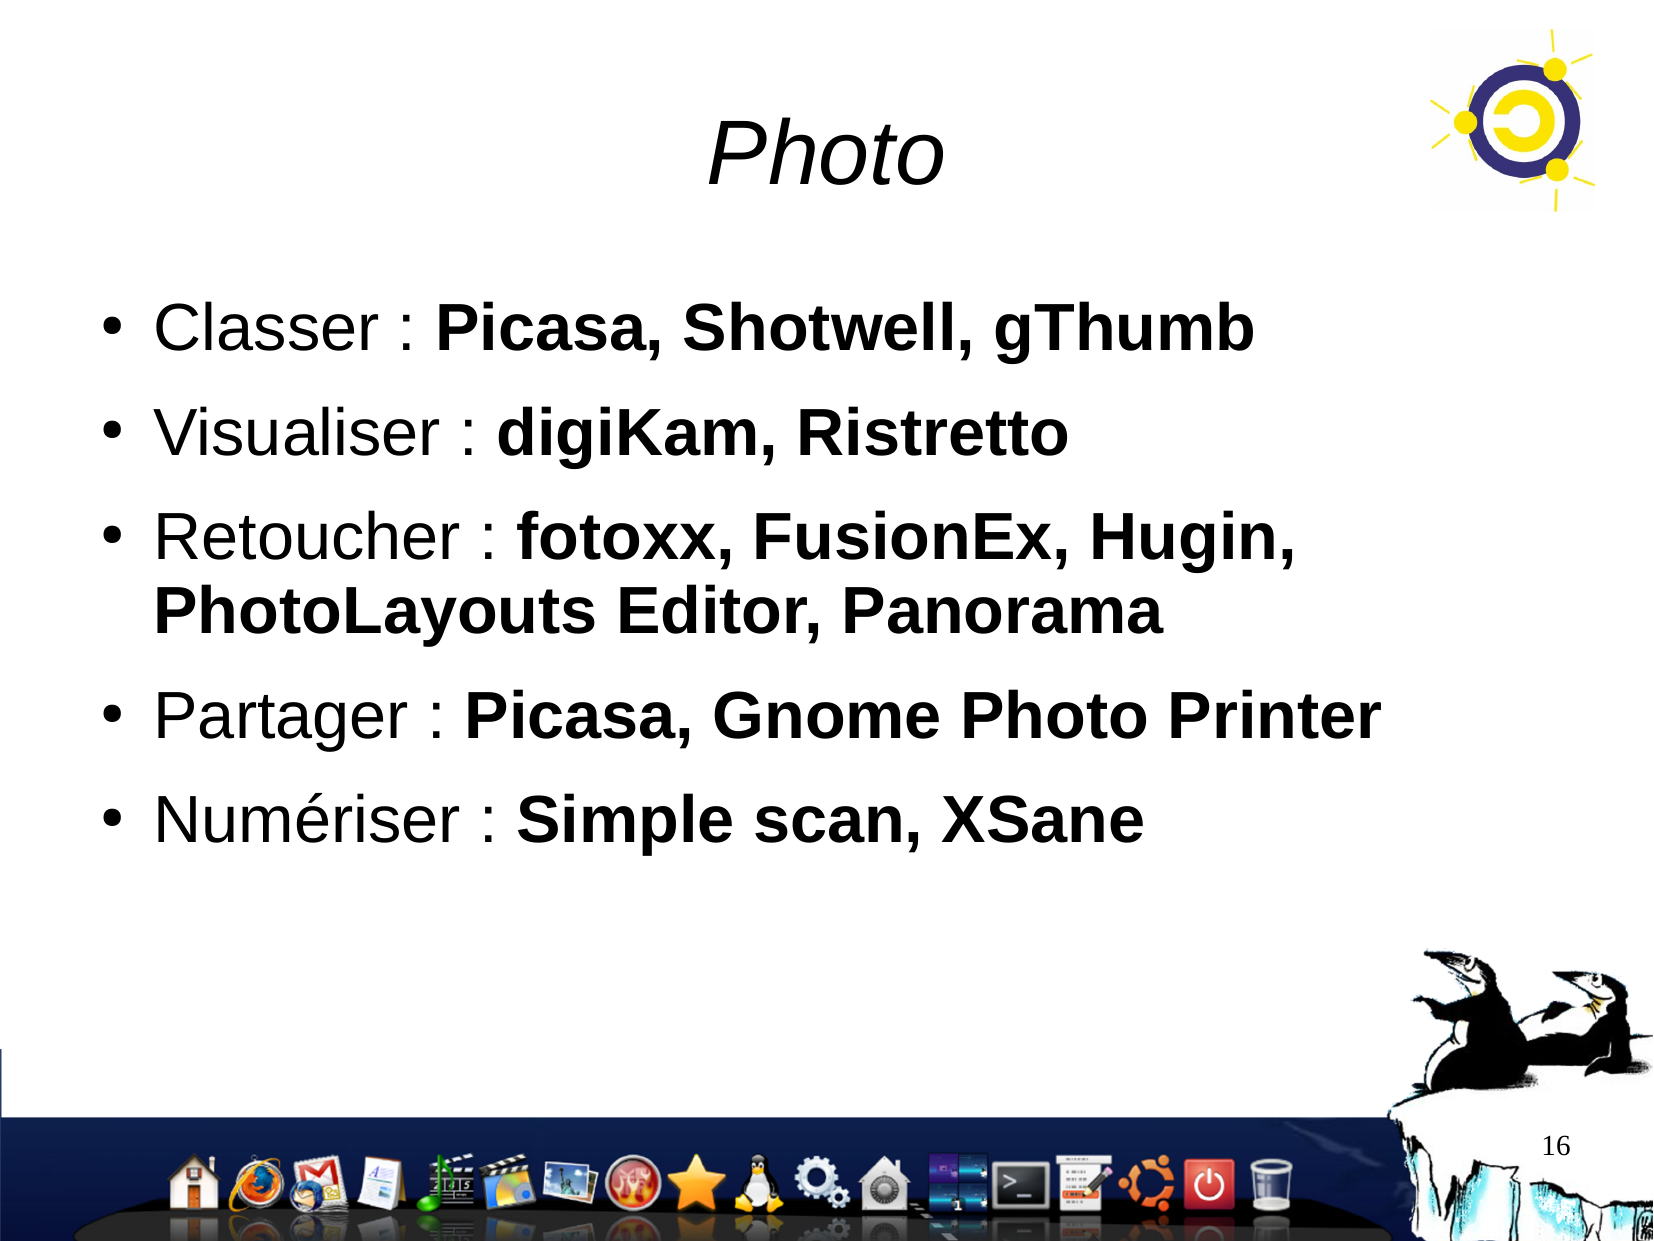

# Photo
Classer : Picasa, Shotwell, gThumb
Visualiser : digiKam, Ristretto
Retoucher : fotoxx, FusionEx, Hugin, PhotoLayouts Editor, Panorama
Partager : Picasa, Gnome Photo Printer
Numériser : Simple scan, XSane
16